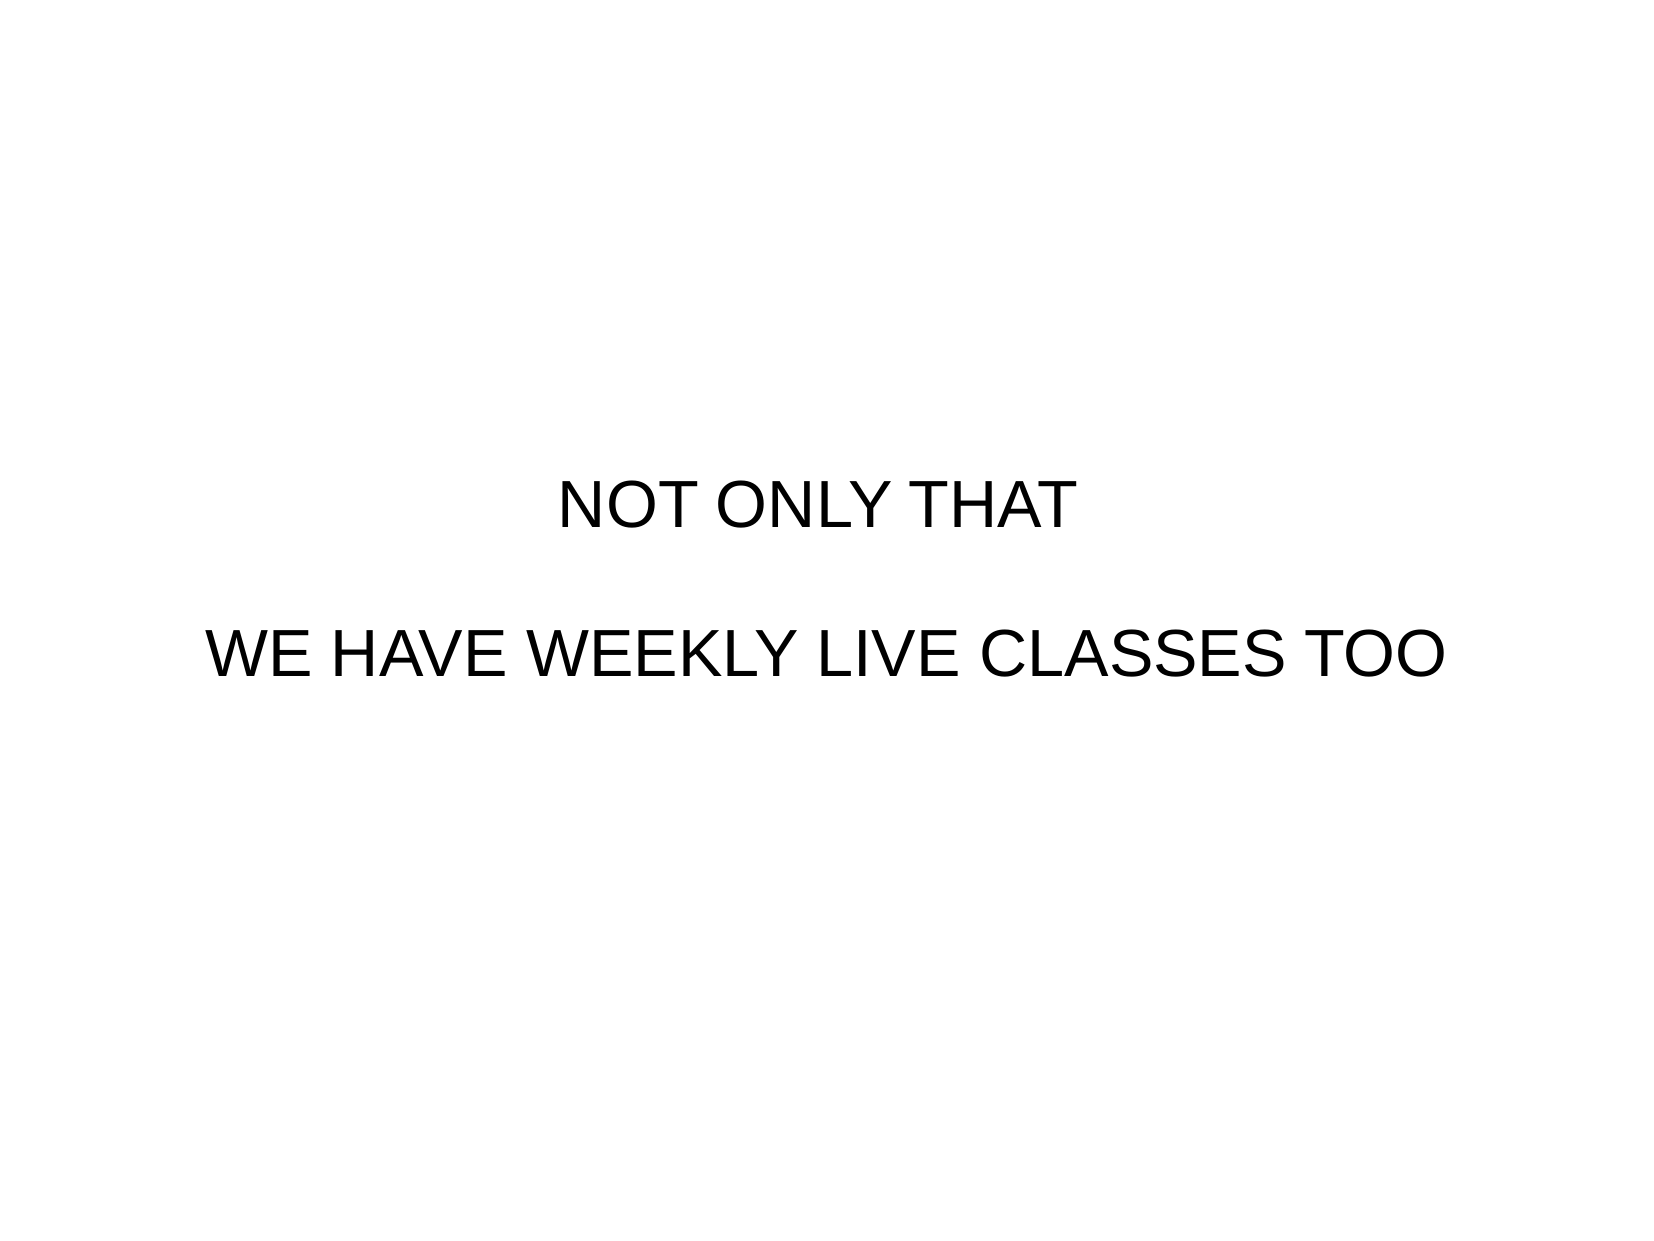

# NOT ONLY THAT
WE HAVE WEEKLY LIVE CLASSES TOO